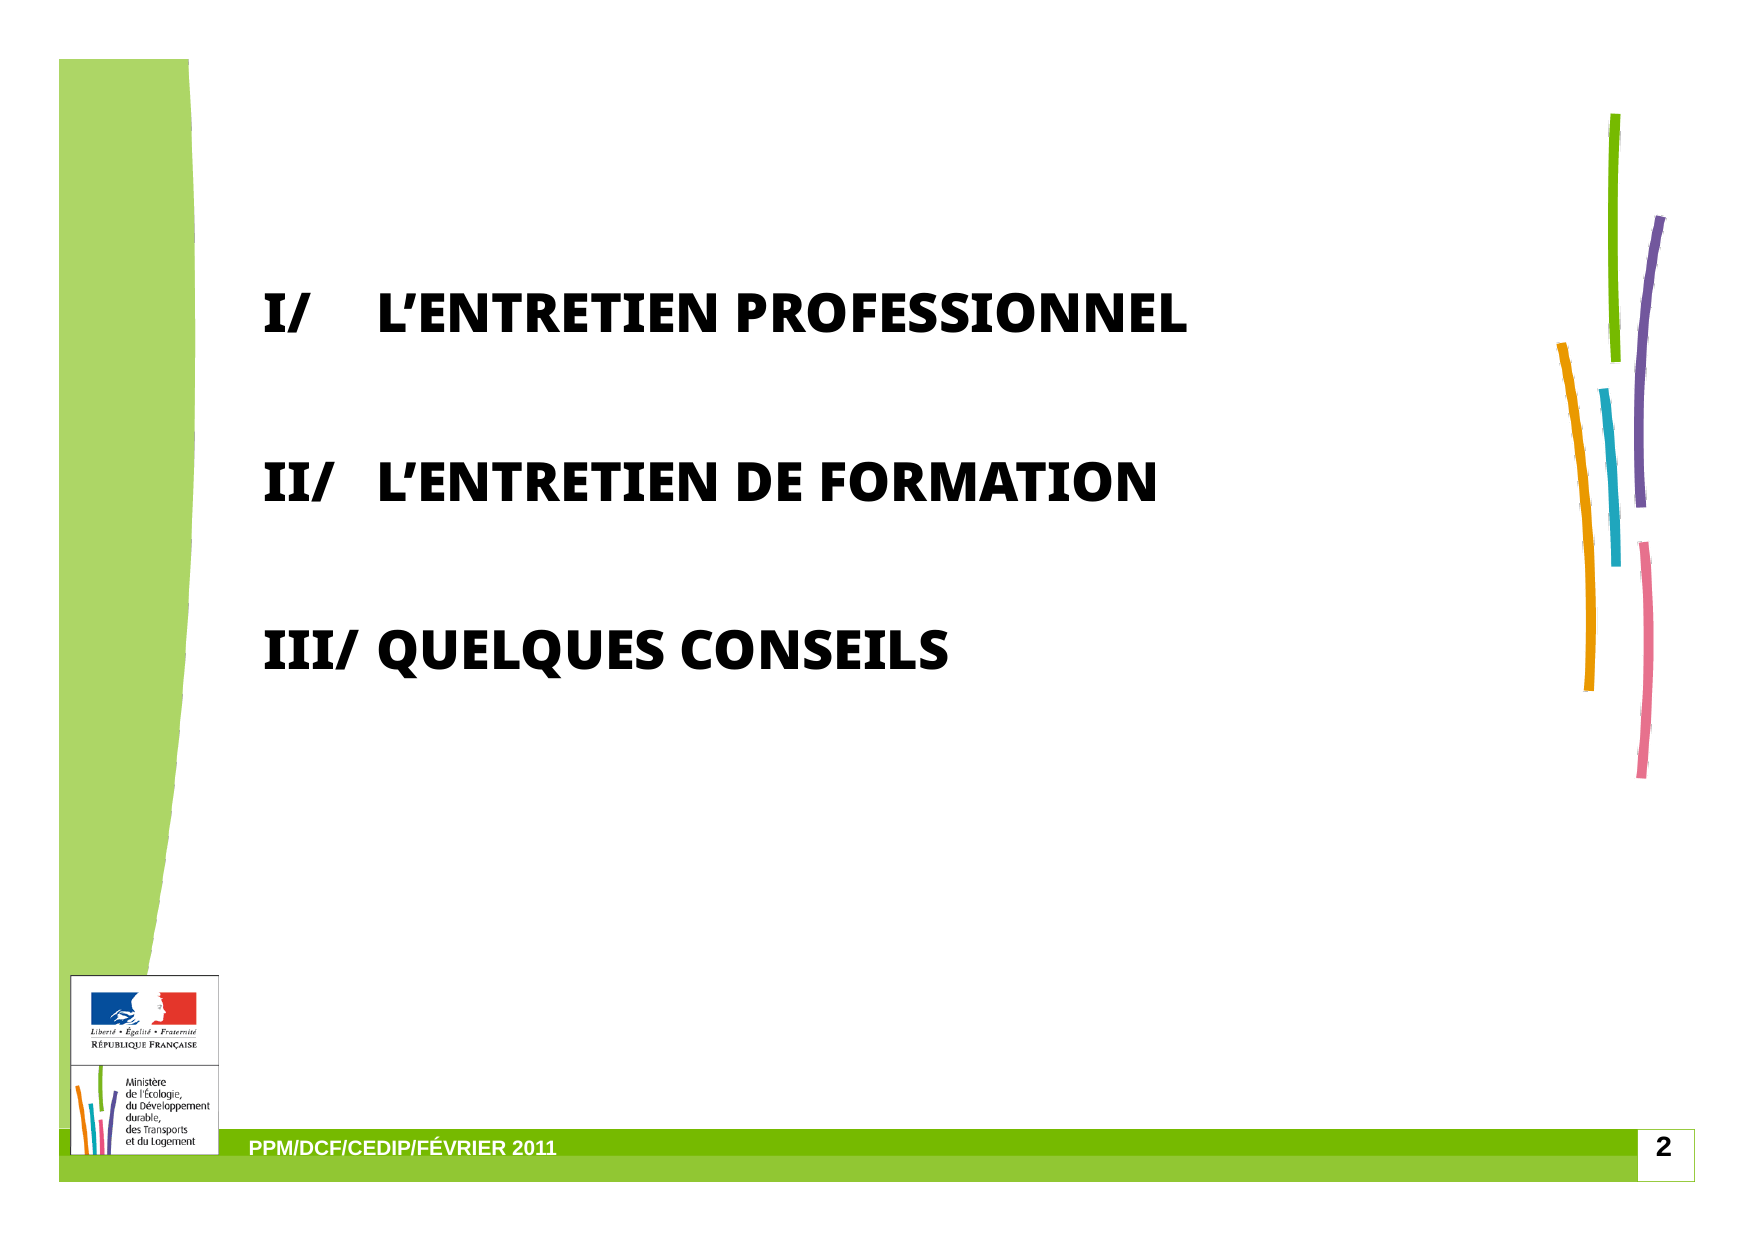

I/	L’ENTRETIEN PROFESSIONNEL
II/	L’ENTRETIEN DE FORMATION
III/	QUELQUES CONSEILS
PPM/DCF/CEDIP/FÉVRIER 2011
2